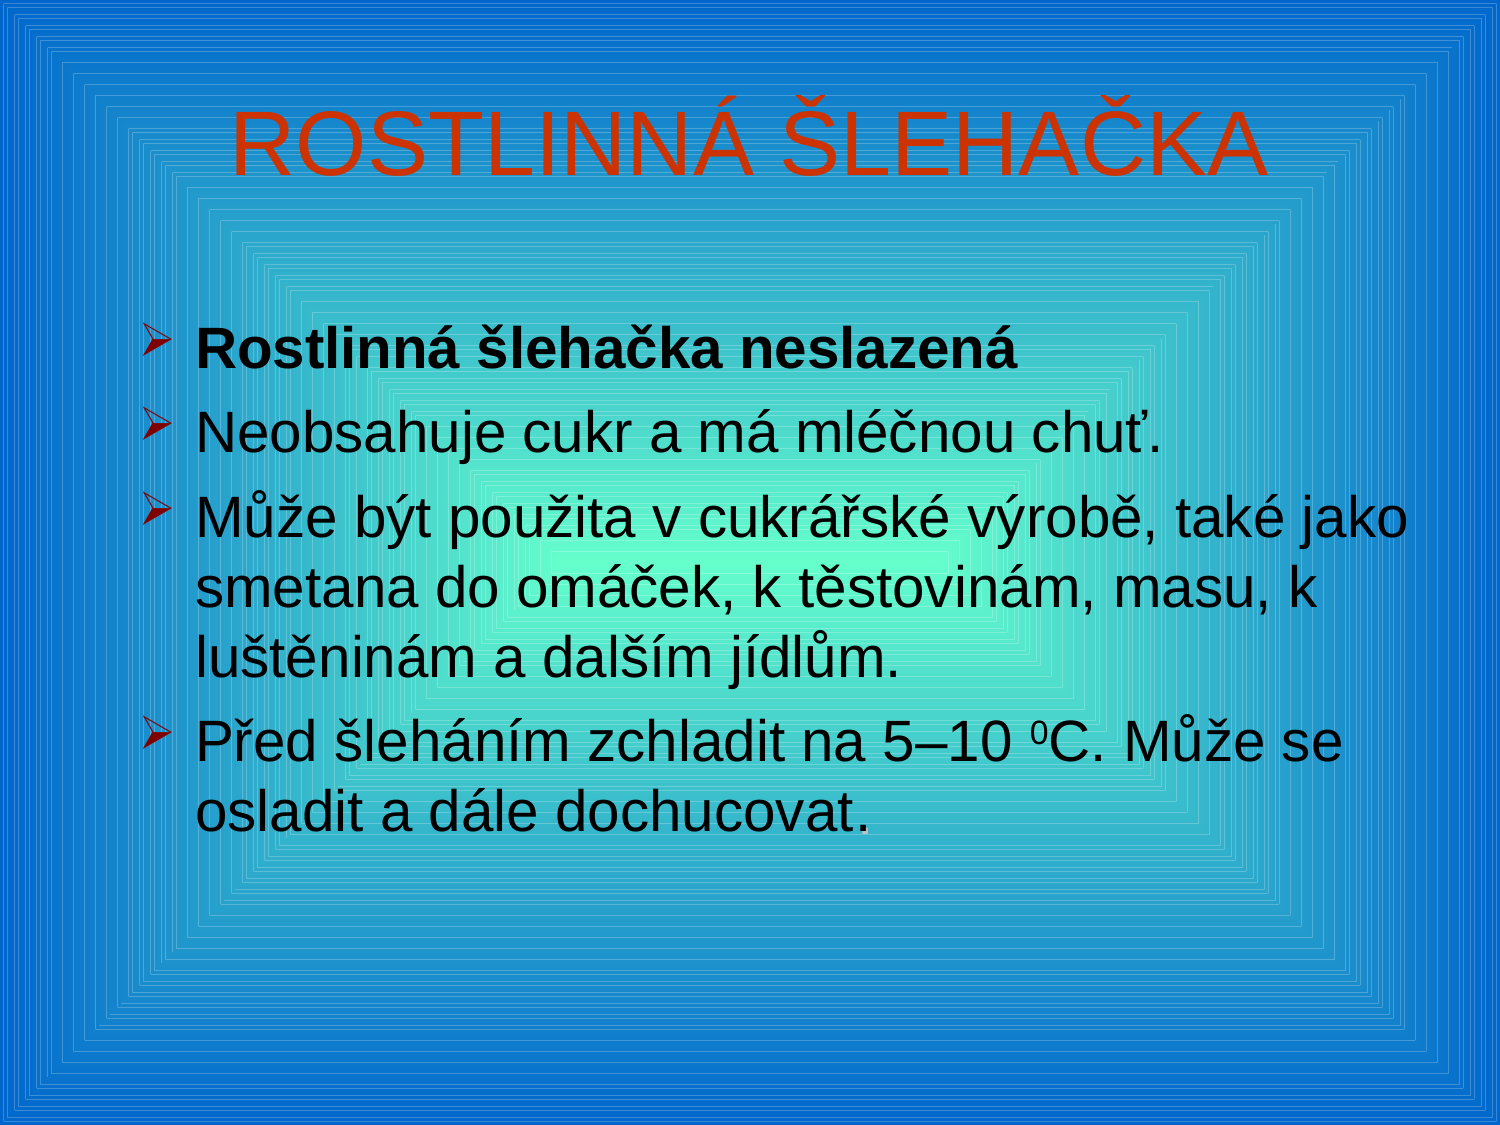

# ROSTLINNÁ ŠLEHAČKA
Rostlinná šlehačka neslazená
Neobsahuje cukr a má mléčnou chuť.
Může být použita v cukrářské výrobě, také jako smetana do omáček, k těstovinám, masu, k luštěninám a dalším jídlům.
Před šleháním zchladit na 5–10 0C. Může se osladit a dále dochucovat.